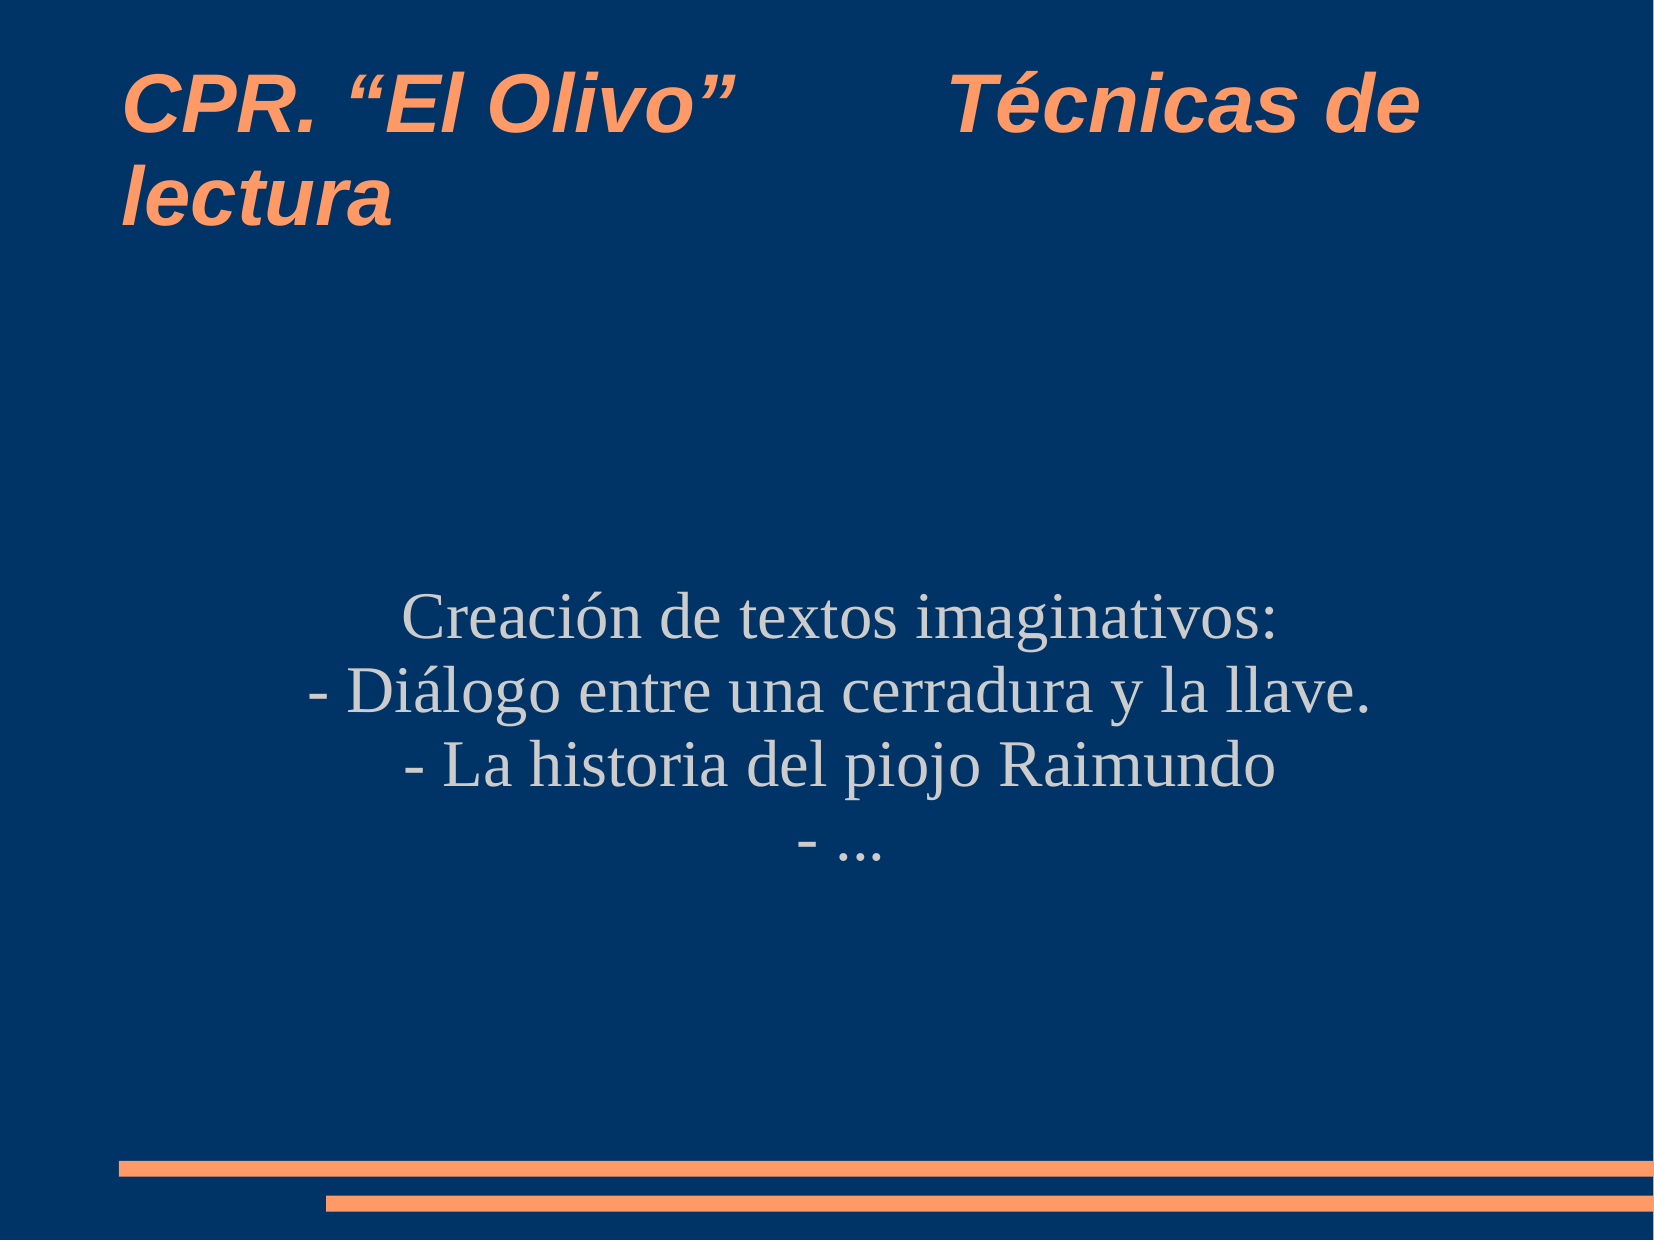

# CPR. “El Olivo” Técnicas de lectura
Creación de textos imaginativos:
- Diálogo entre una cerradura y la llave.
- La historia del piojo Raimundo
- ...